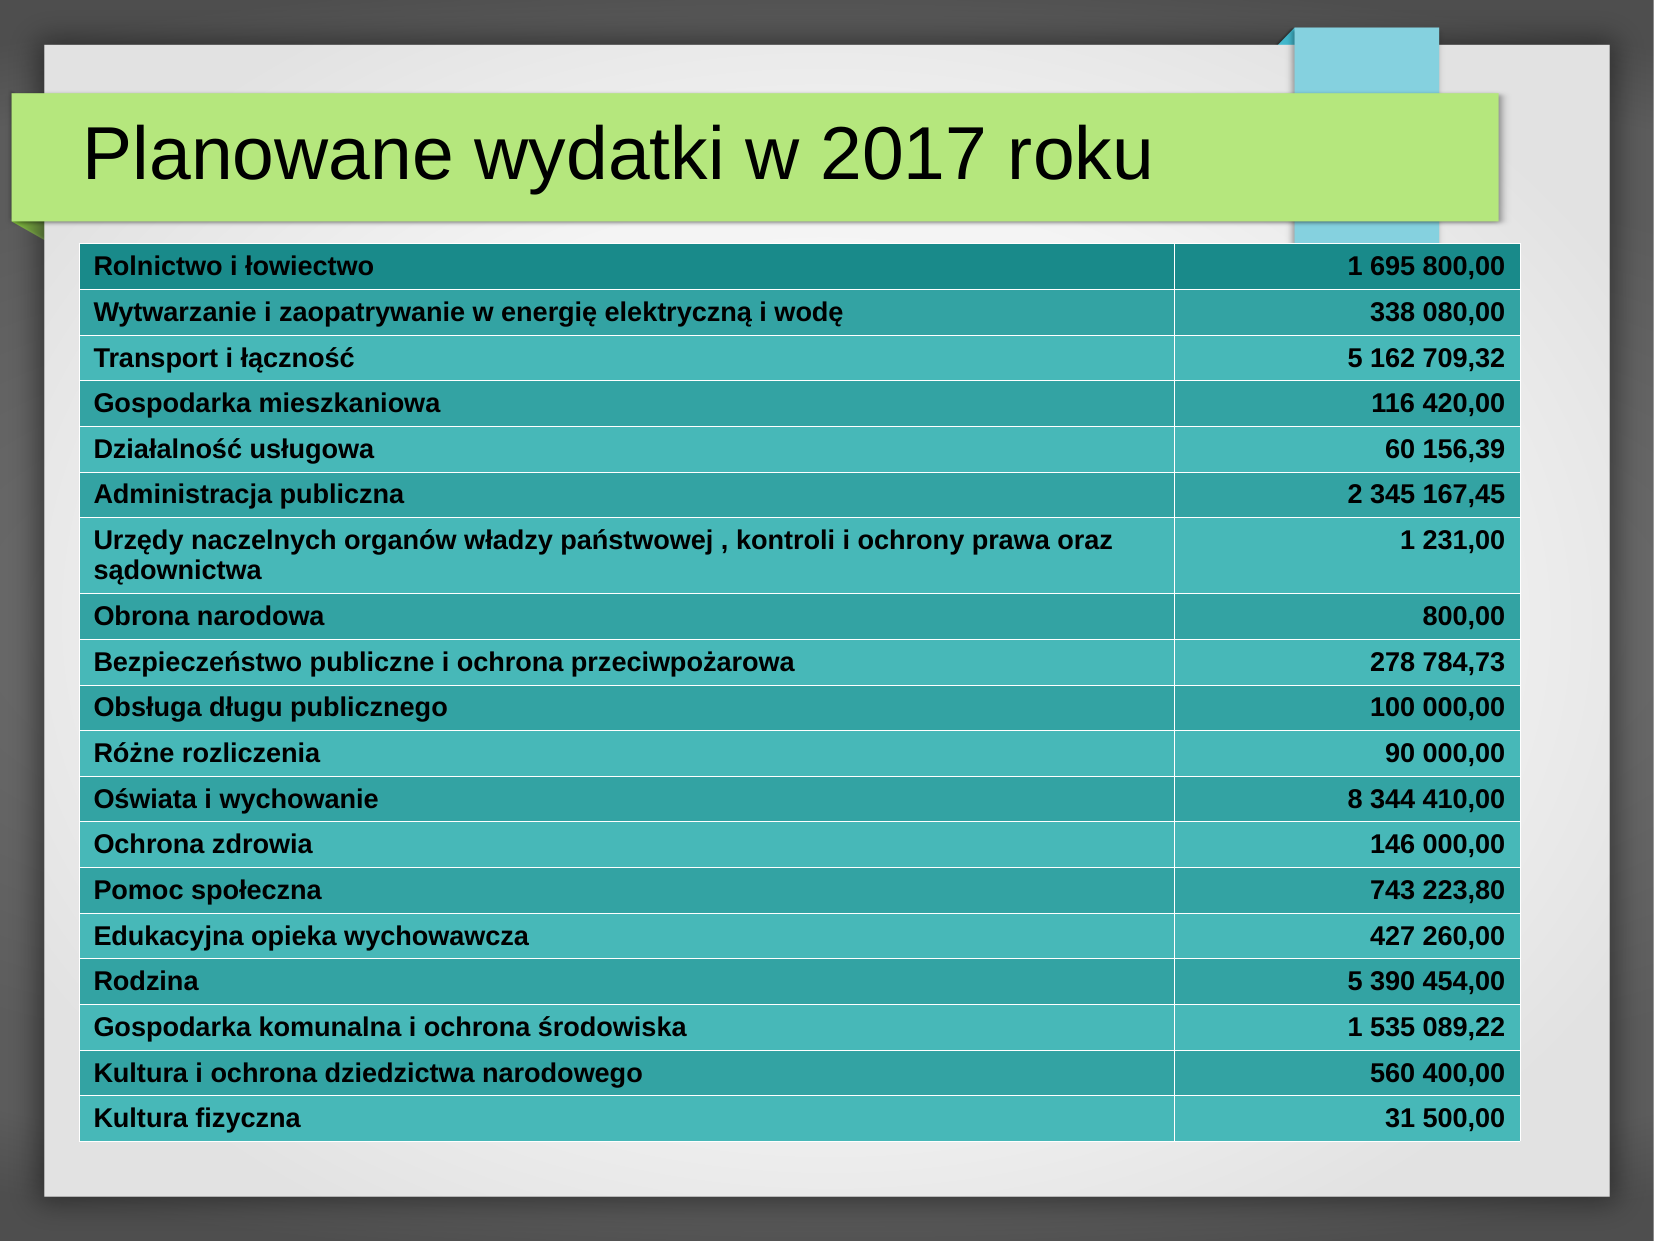

# Planowane wydatki w 2017 roku
| Rolnictwo i łowiectwo | 1 695 800,00 |
| --- | --- |
| Wytwarzanie i zaopatrywanie w energię elektryczną i wodę | 338 080,00 |
| Transport i łączność | 5 162 709,32 |
| Gospodarka mieszkaniowa | 116 420,00 |
| Działalność usługowa | 60 156,39 |
| Administracja publiczna | 2 345 167,45 |
| Urzędy naczelnych organów władzy państwowej , kontroli i ochrony prawa oraz sądownictwa | 1 231,00 |
| Obrona narodowa | 800,00 |
| Bezpieczeństwo publiczne i ochrona przeciwpożarowa | 278 784,73 |
| Obsługa długu publicznego | 100 000,00 |
| Różne rozliczenia | 90 000,00 |
| Oświata i wychowanie | 8 344 410,00 |
| Ochrona zdrowia | 146 000,00 |
| Pomoc społeczna | 743 223,80 |
| Edukacyjna opieka wychowawcza | 427 260,00 |
| Rodzina | 5 390 454,00 |
| Gospodarka komunalna i ochrona środowiska | 1 535 089,22 |
| Kultura i ochrona dziedzictwa narodowego | 560 400,00 |
| Kultura fizyczna | 31 500,00 |